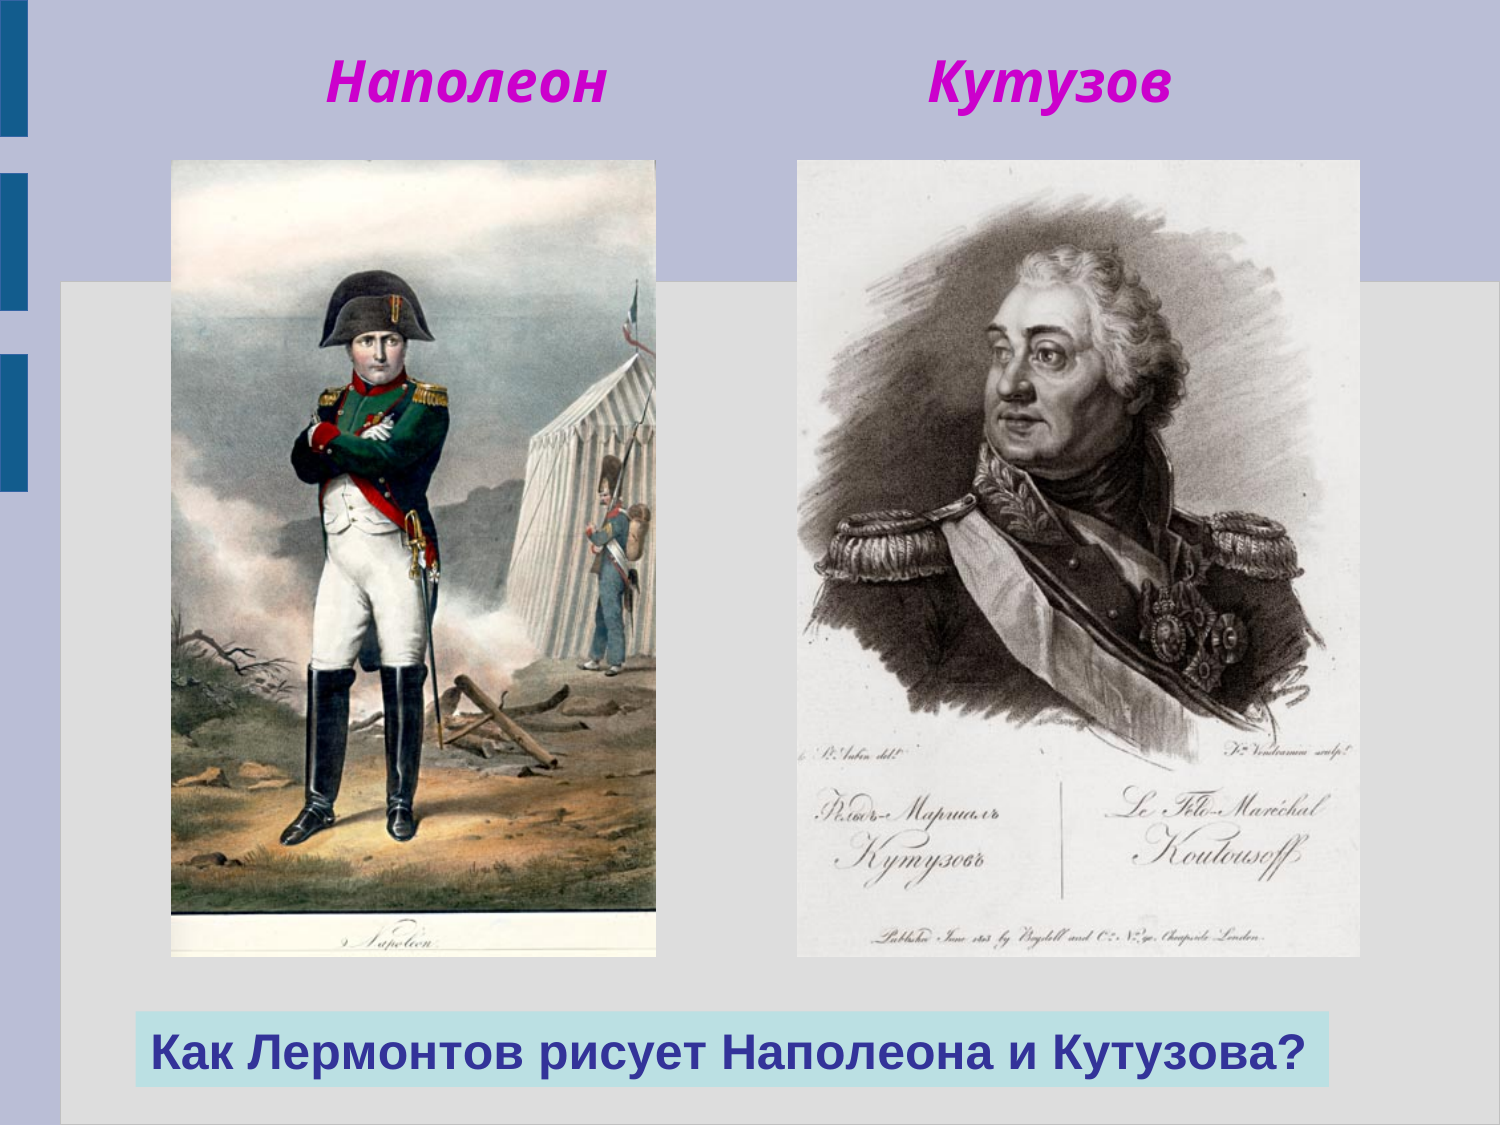

# Наполеон Кутузов
Как Лермонтов рисует Наполеона и Кутузова?